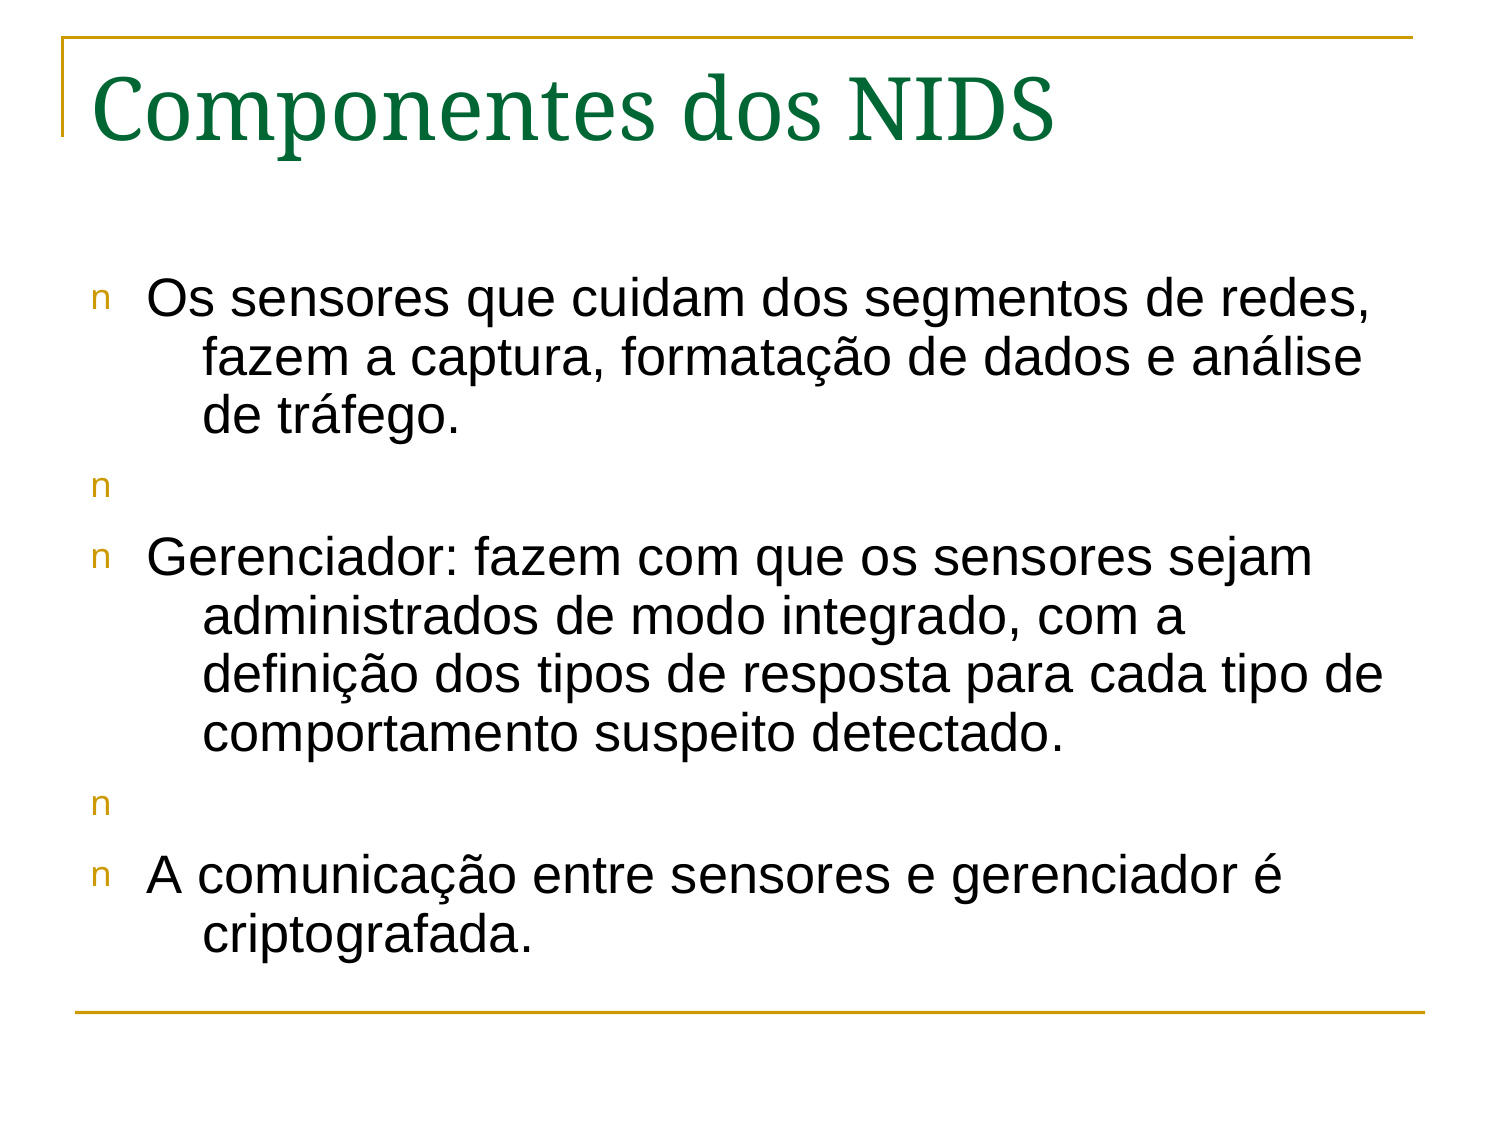

# Componentes dos NIDS
Os sensores que cuidam dos segmentos de redes, fazem a captura, formatação de dados e análise de tráfego.
Gerenciador: fazem com que os sensores sejam administrados de modo integrado, com a definição dos tipos de resposta para cada tipo de comportamento suspeito detectado.
A comunicação entre sensores e gerenciador é criptografada.